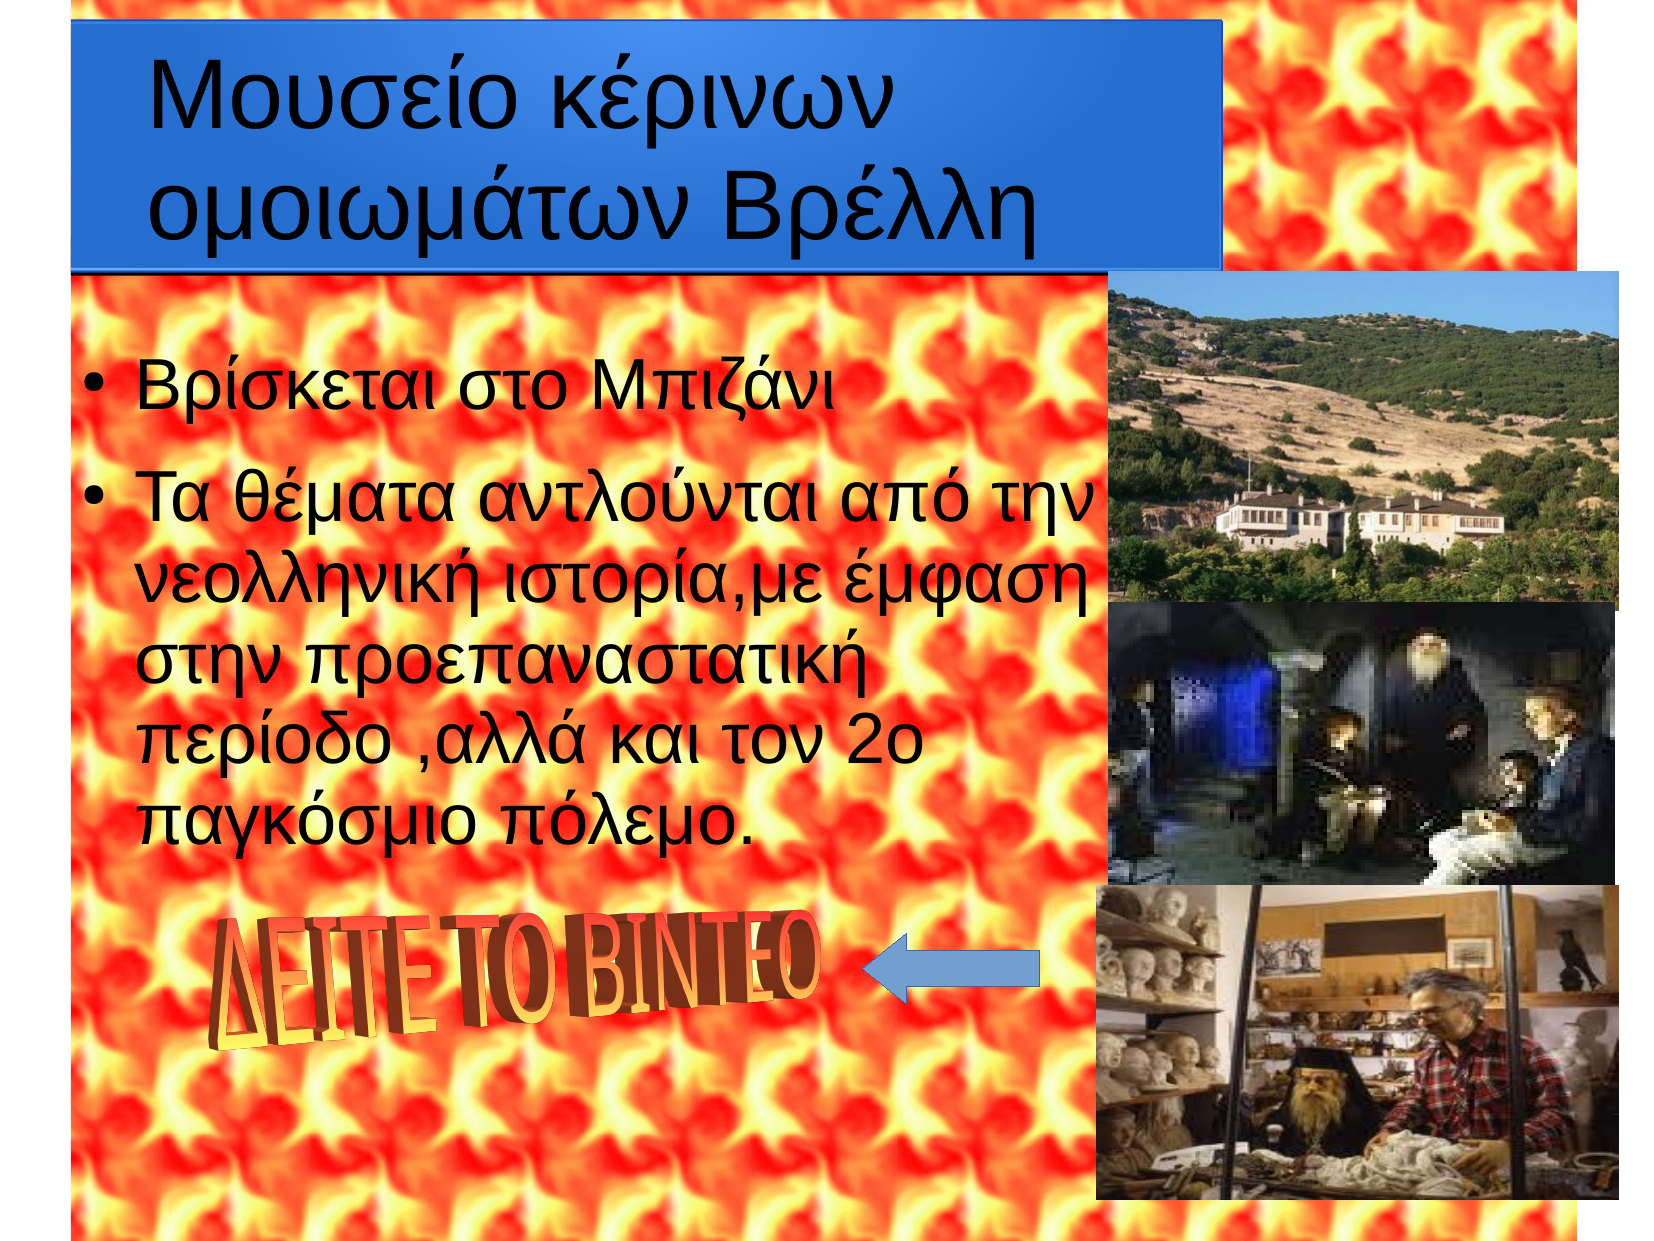

# Μουσείο κέρινων ομοιωμάτων Βρέλλη
Βρίσκεται στο Μπιζάνι
Τα θέματα αντλούνται από την νεολληνική ιστορία,με έμφαση στην προεπαναστατική περίοδο ,αλλά και τον 2ο παγκόσμιο πόλεμο.
ΔΕΙΤΕ ΤΟ ΒΙΝΤΕΟ